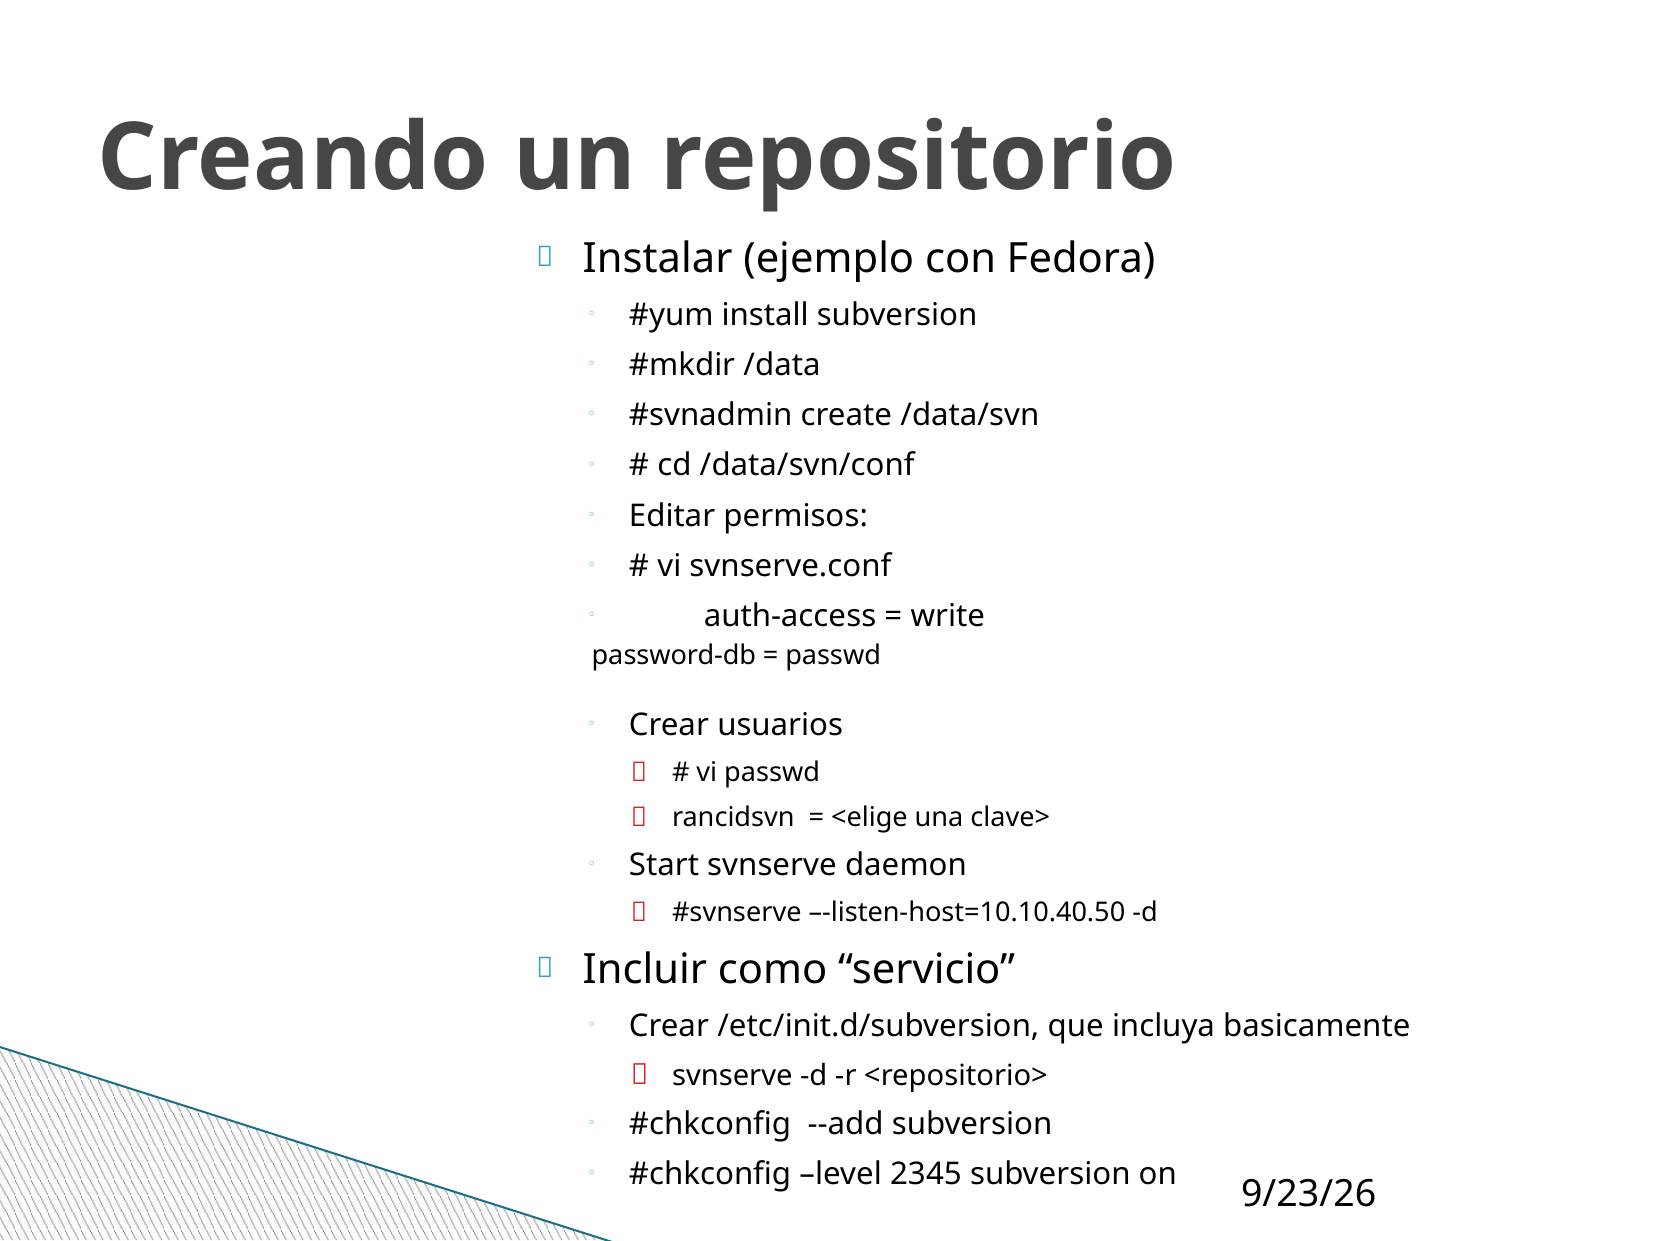

Creando un repositorio
# Instalar (ejemplo con Fedora)
#yum install subversion
#mkdir /data
#svnadmin create /data/svn
# cd /data/svn/conf
Editar permisos:
# vi svnserve.conf
 	auth-access = write
 	password-db = passwd
Crear usuarios
# vi passwd
rancidsvn = <elige una clave>
Start svnserve daemon
#svnserve –-listen-host=10.10.40.50 -d
Incluir como “servicio”
Crear /etc/init.d/subversion, que incluya basicamente
svnserve -d -r <repositorio>
#chkconfig --add subversion
#chkconfig –level 2345 subversion on